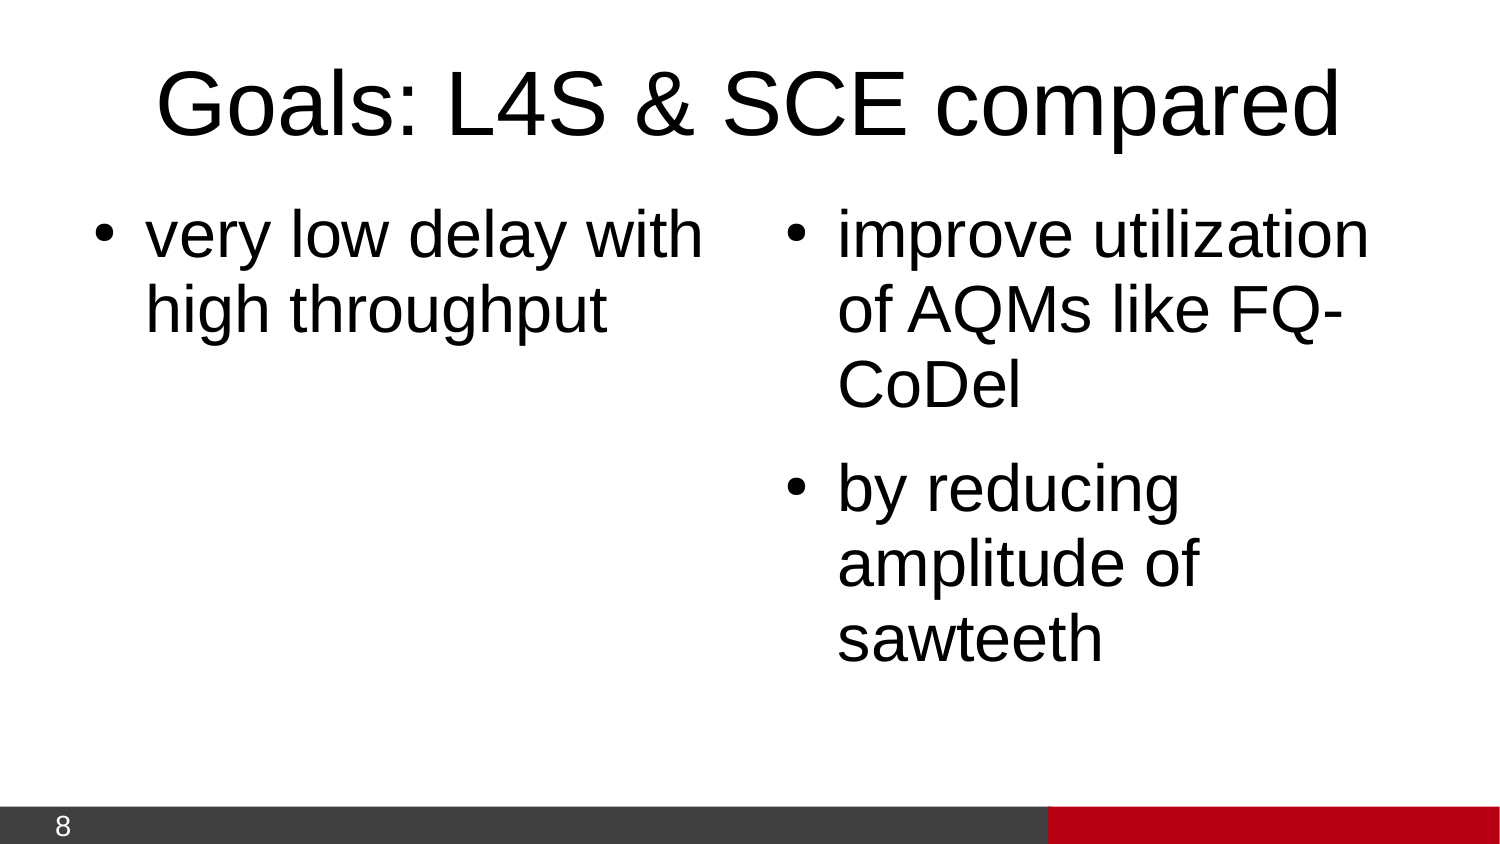

# Goals: L4S & SCE compared
very low delay with high throughput
improve utilization of AQMs like FQ-CoDel
by reducing amplitude of sawteeth
8